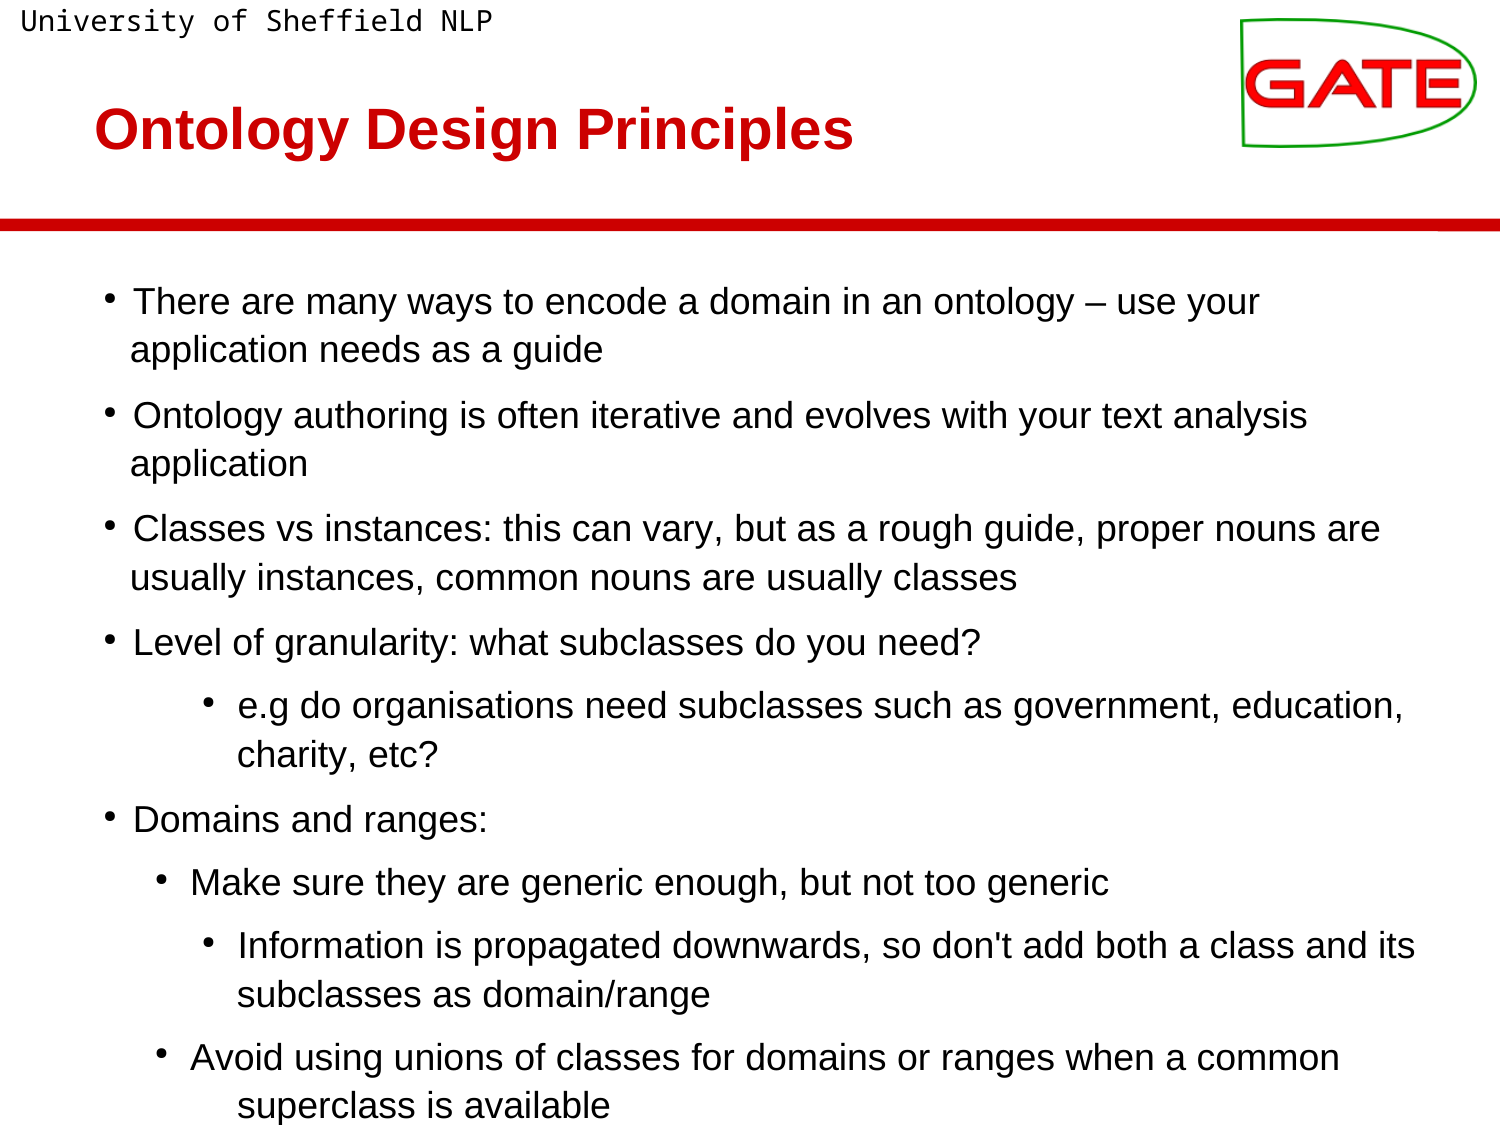

# Ontology Design Principles
There are many ways to encode a domain in an ontology – use your application needs as a guide
Ontology authoring is often iterative and evolves with your text analysis application
Classes vs instances: this can vary, but as a rough guide, proper nouns are usually instances, common nouns are usually classes
Level of granularity: what subclasses do you need?
e.g do organisations need subclasses such as government, education, charity, etc?
Domains and ranges:
Make sure they are generic enough, but not too generic
Information is propagated downwards, so don't add both a class and its subclasses as domain/range
Avoid using unions of classes for domains or ranges when a common superclass is available